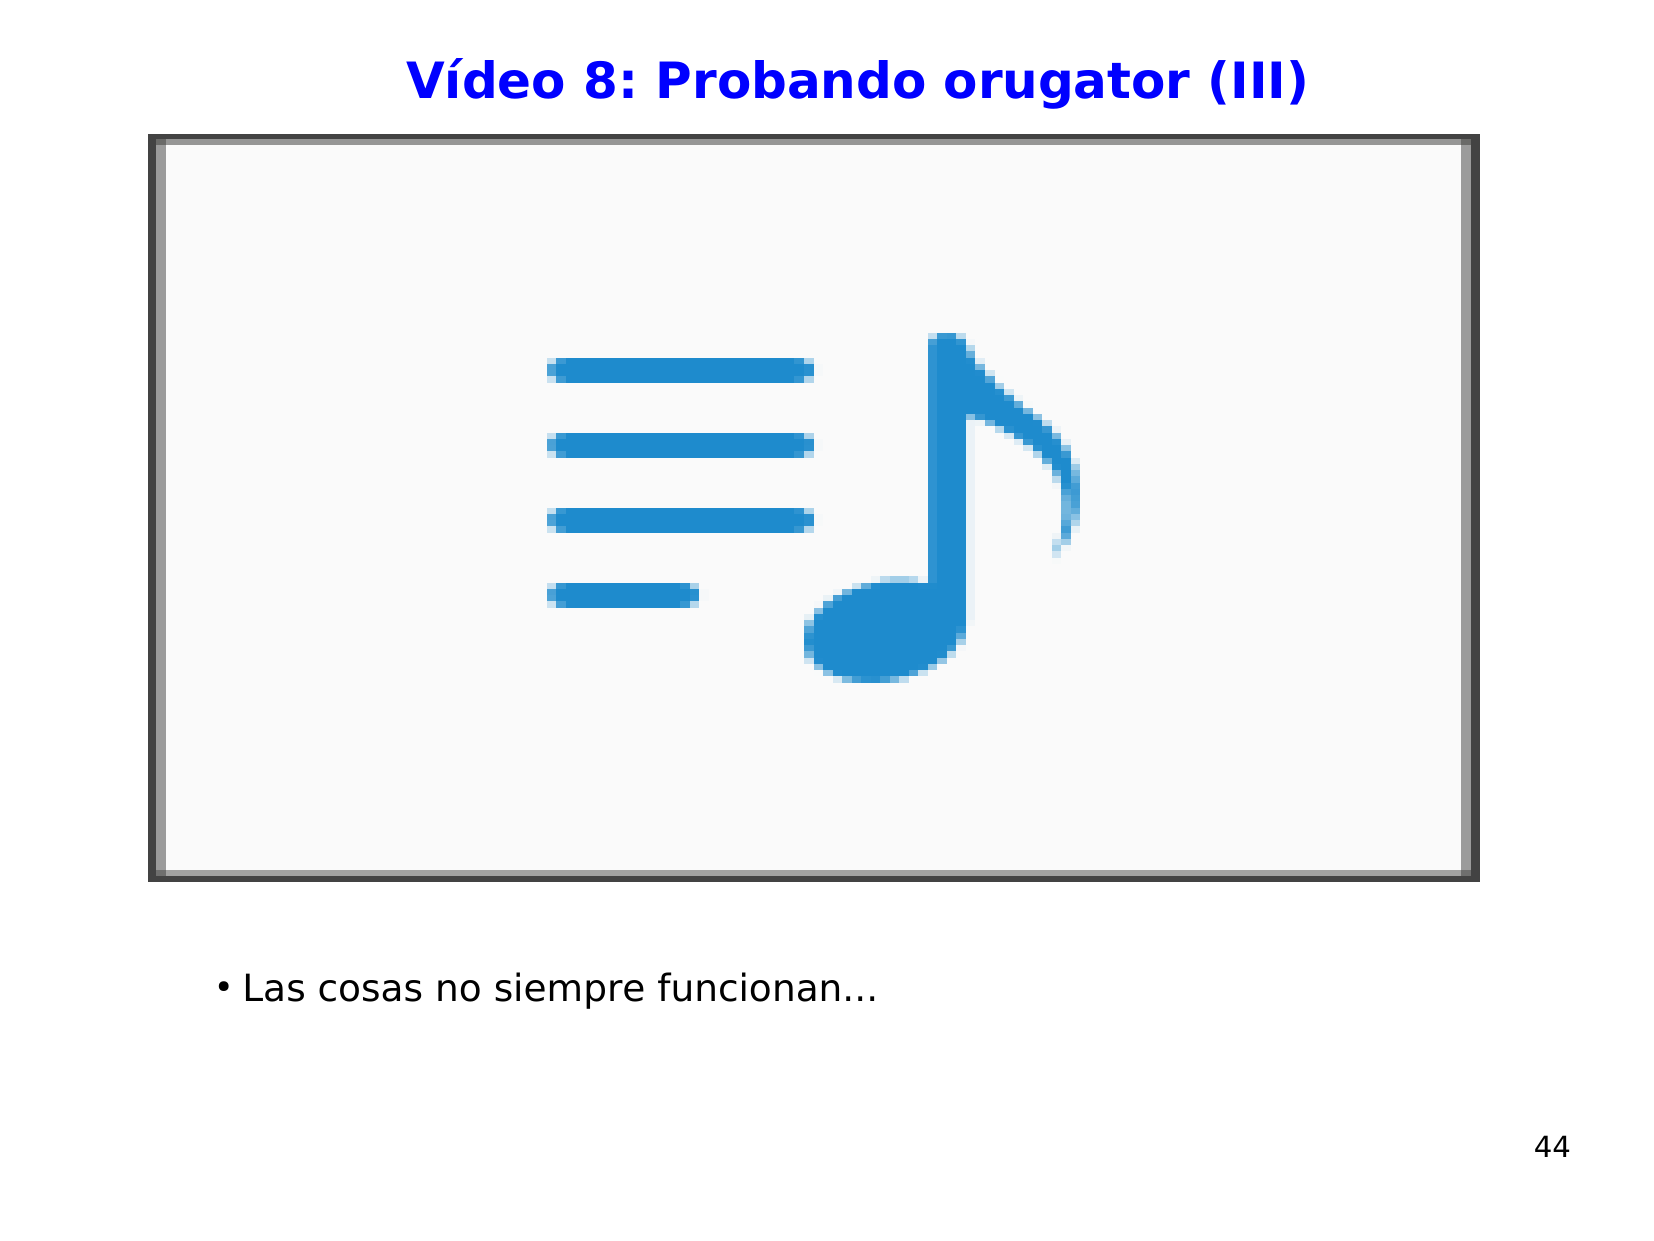

Vídeo 8: Probando orugator (III)
 Las cosas no siempre funcionan...
44